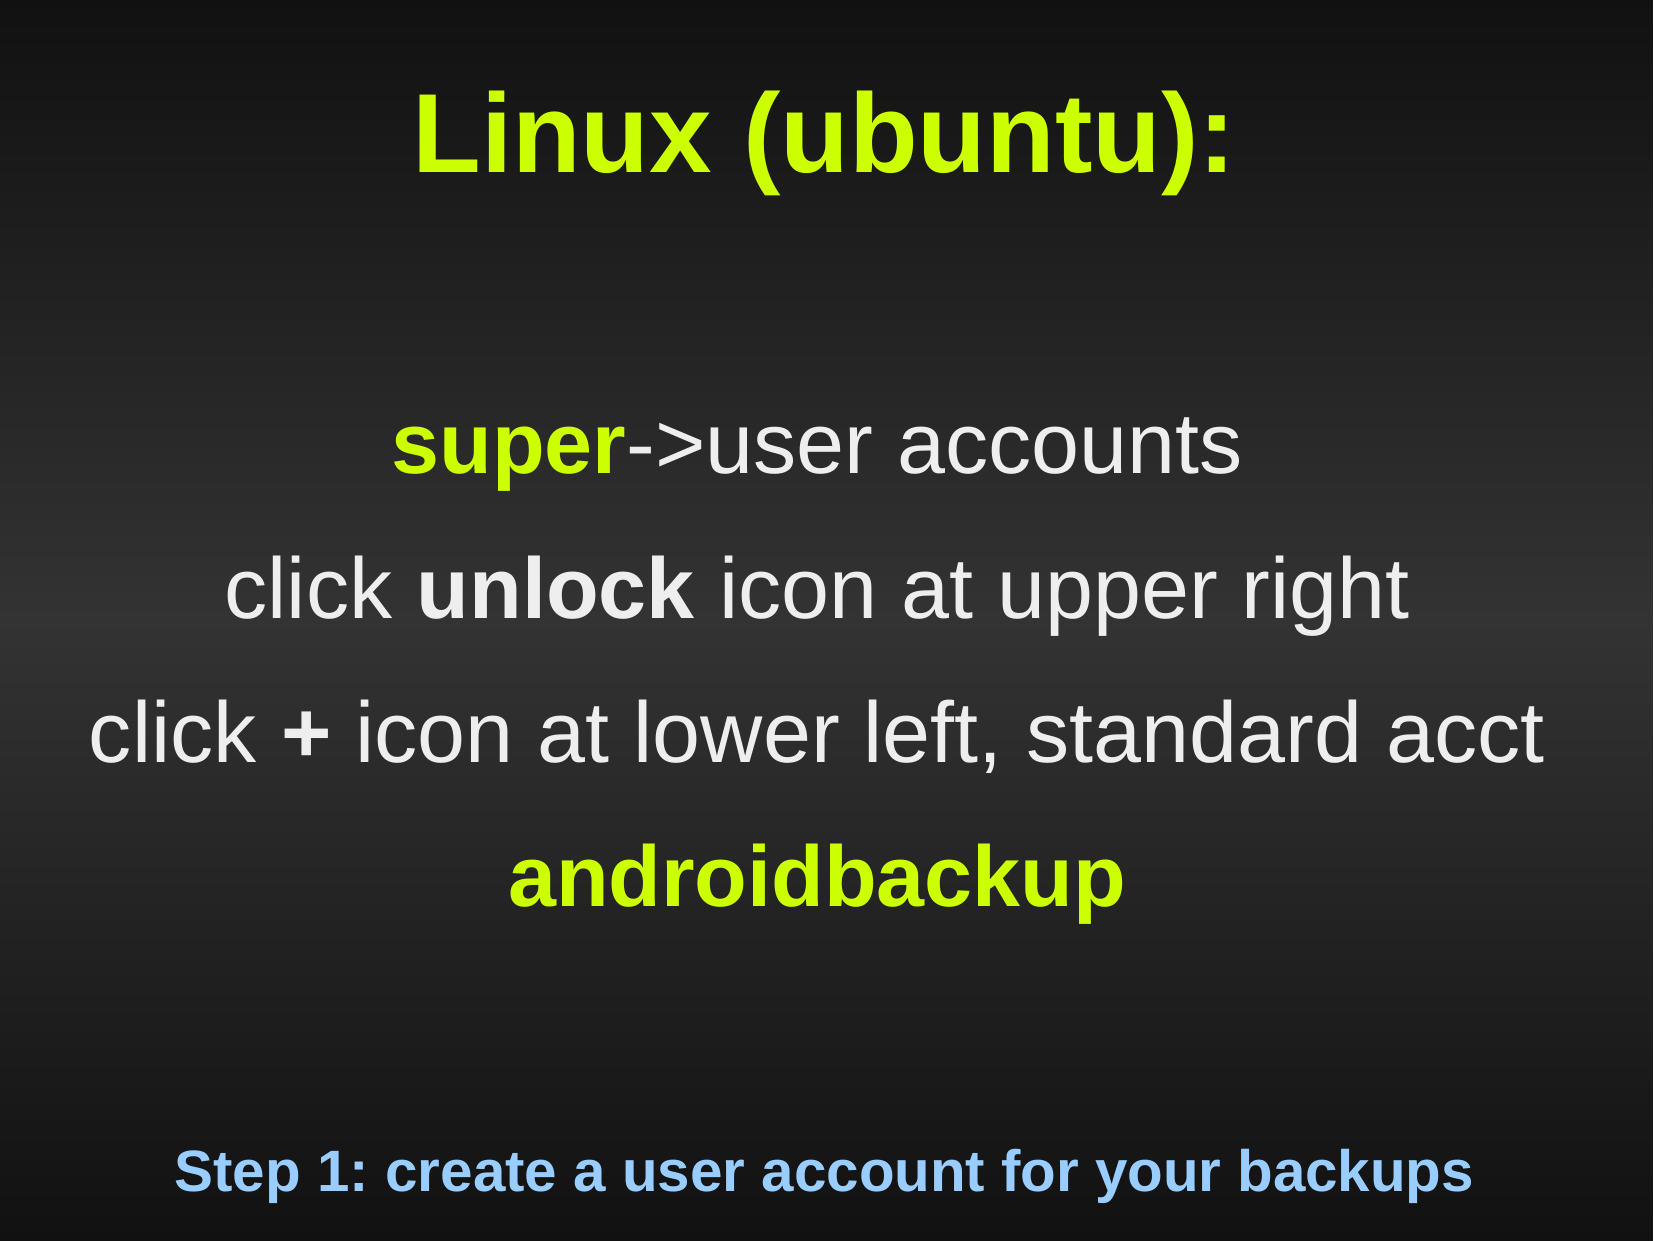

# Linux (ubuntu):
super->user accounts
click unlock icon at upper right
click + icon at lower left, standard acct
androidbackup
Step 1: create a user account for your backups